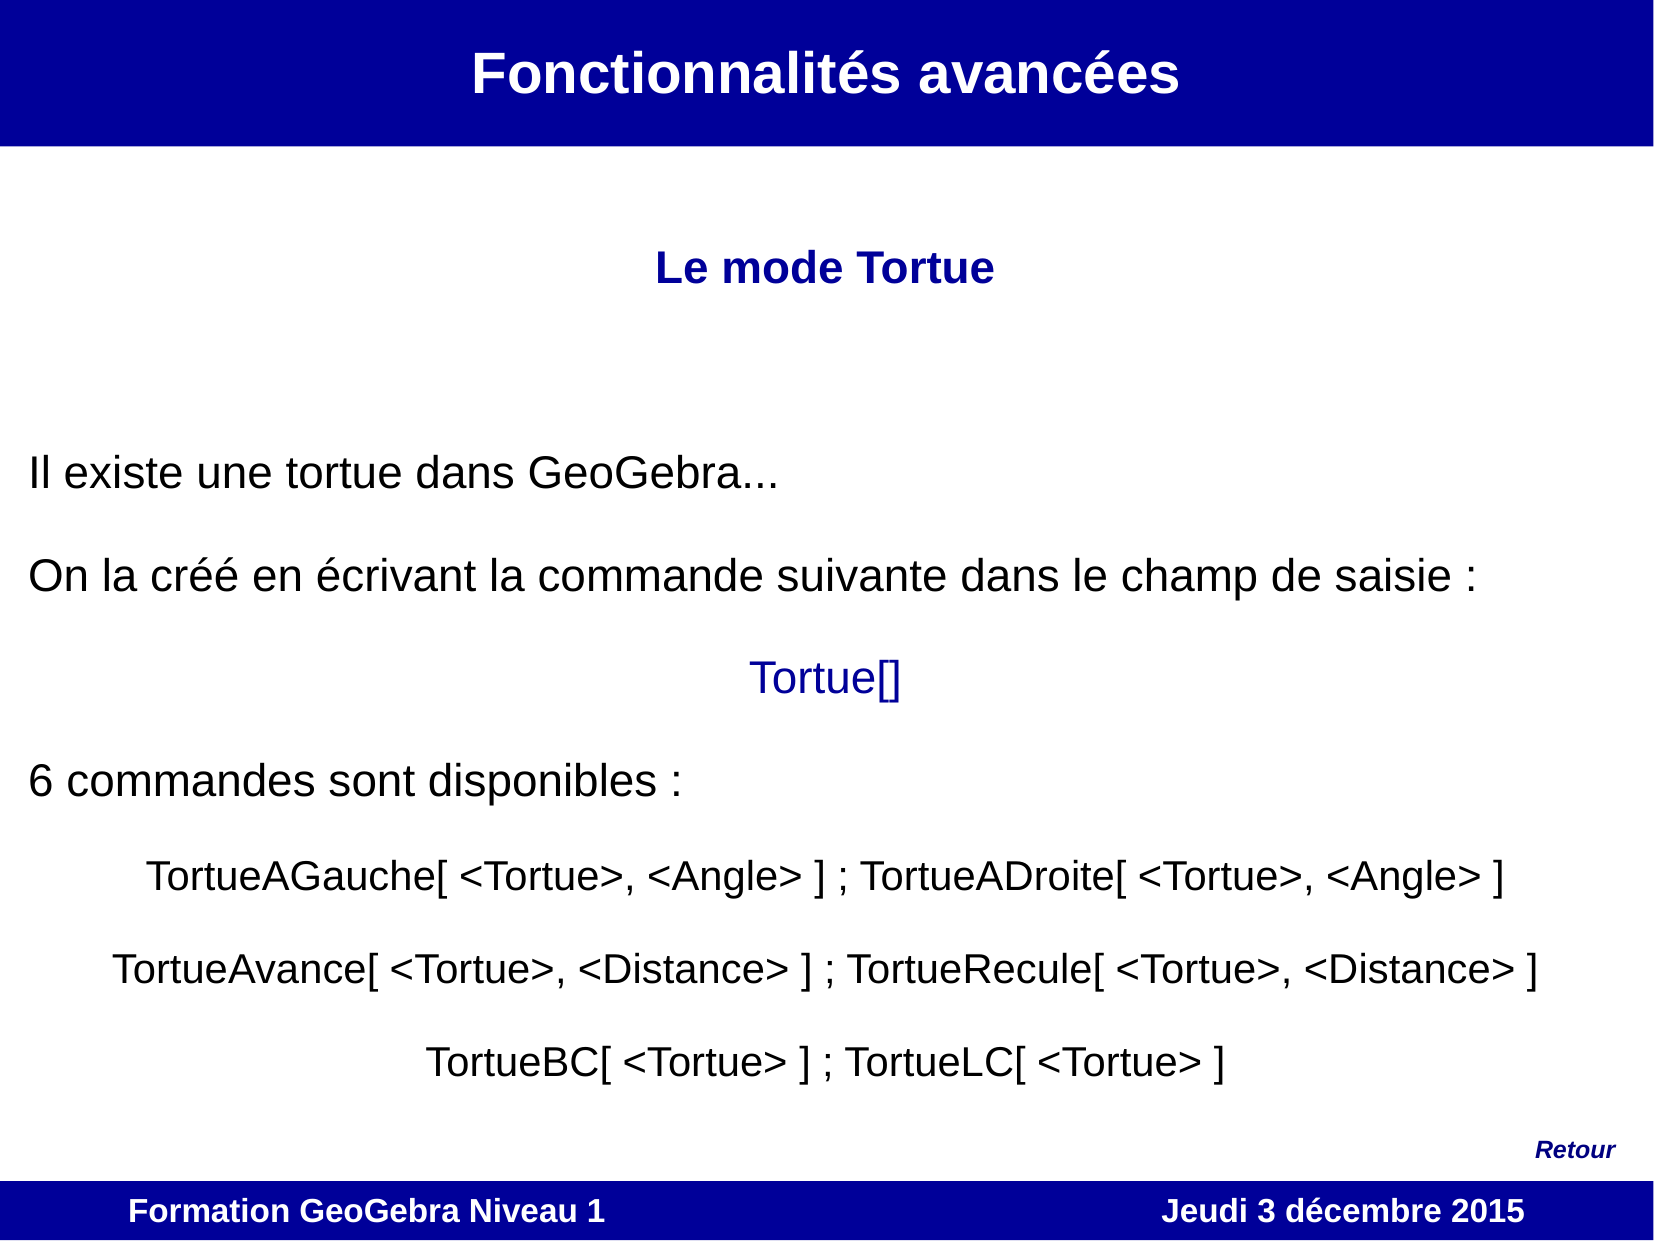

# Fonctionnalités avancées
Le mode Tortue
Il existe une tortue dans GeoGebra...
On la créé en écrivant la commande suivante dans le champ de saisie :
Tortue[]
6 commandes sont disponibles :
TortueAGauche[ <Tortue>, <Angle> ] ; TortueADroite[ <Tortue>, <Angle> ]
TortueAvance[ <Tortue>, <Distance> ] ; TortueRecule[ <Tortue>, <Distance> ]
TortueBC[ <Tortue> ] ; TortueLC[ <Tortue> ]
Retour
Formation GeoGebra Niveau 1								Jeudi 3 décembre 2015